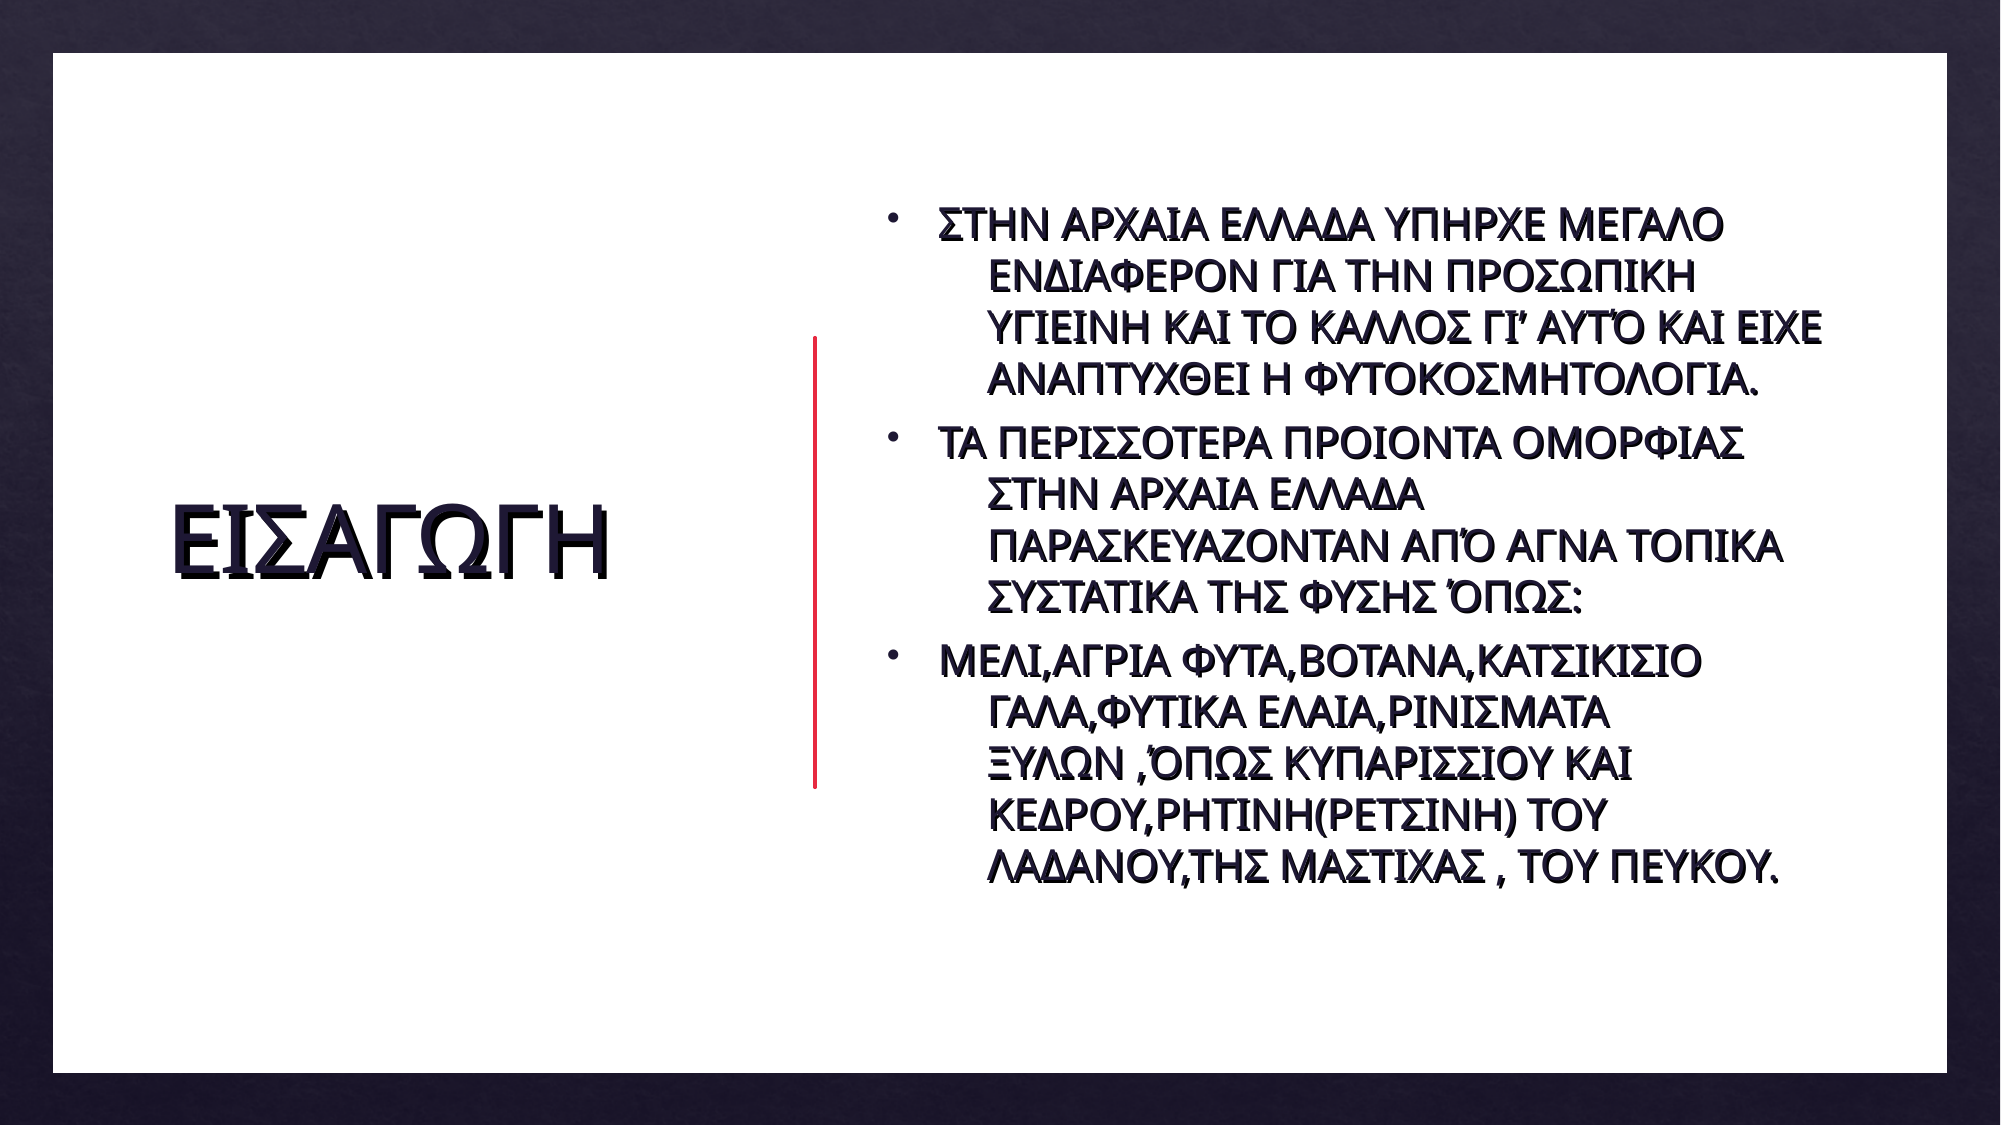

# ΕΙΣΑΓΩΓΗ
ΣΤΗΝ ΑΡΧΑΙΑ ΕΛΛΑΔΑ ΥΠΗΡΧΕ ΜΕΓΑΛΟ ΕΝΔΙΑΦΕΡΟΝ ΓΙΑ ΤΗΝ ΠΡΟΣΩΠΙΚΗ ΥΓΙΕΙΝΗ ΚΑΙ ΤΟ ΚΑΛΛΟΣ ΓΙ’ ΑΥΤΌ ΚΑΙ ΕΙΧΕ ΑΝΑΠΤΥΧΘΕΙ Η ΦΥΤΟΚΟΣΜΗΤΟΛΟΓΙΑ.
ΤΑ ΠΕΡΙΣΣΟΤΕΡΑ ΠΡΟΙΟΝΤΑ ΟΜΟΡΦΙΑΣ ΣΤΗΝ ΑΡΧΑΙΑ ΕΛΛΑΔΑ ΠΑΡΑΣΚΕΥΑΖΟΝΤΑΝ ΑΠΌ ΑΓΝΑ ΤΟΠΙΚΑ ΣΥΣΤΑΤΙΚΑ ΤΗΣ ΦΥΣΗΣ ΌΠΩΣ:
ΜΕΛΙ,ΑΓΡΙΑ ΦΥΤΑ,ΒΟΤΑΝΑ,ΚΑΤΣΙΚΙΣΙΟ ΓΑΛΑ,ΦΥΤΙΚΑ ΕΛΑΙΑ,ΡΙΝΙΣΜΑΤΑ ΞΥΛΩΝ ,ΌΠΩΣ ΚΥΠΑΡΙΣΣΙΟΥ ΚΑΙ ΚΕΔΡΟΥ,ΡΗΤΙΝΗ(ΡΕΤΣΙΝΗ) ΤΟΥ ΛΑΔΑΝΟΥ,ΤΗΣ ΜΑΣΤΙΧΑΣ , ΤΟΥ ΠΕΥΚΟΥ.